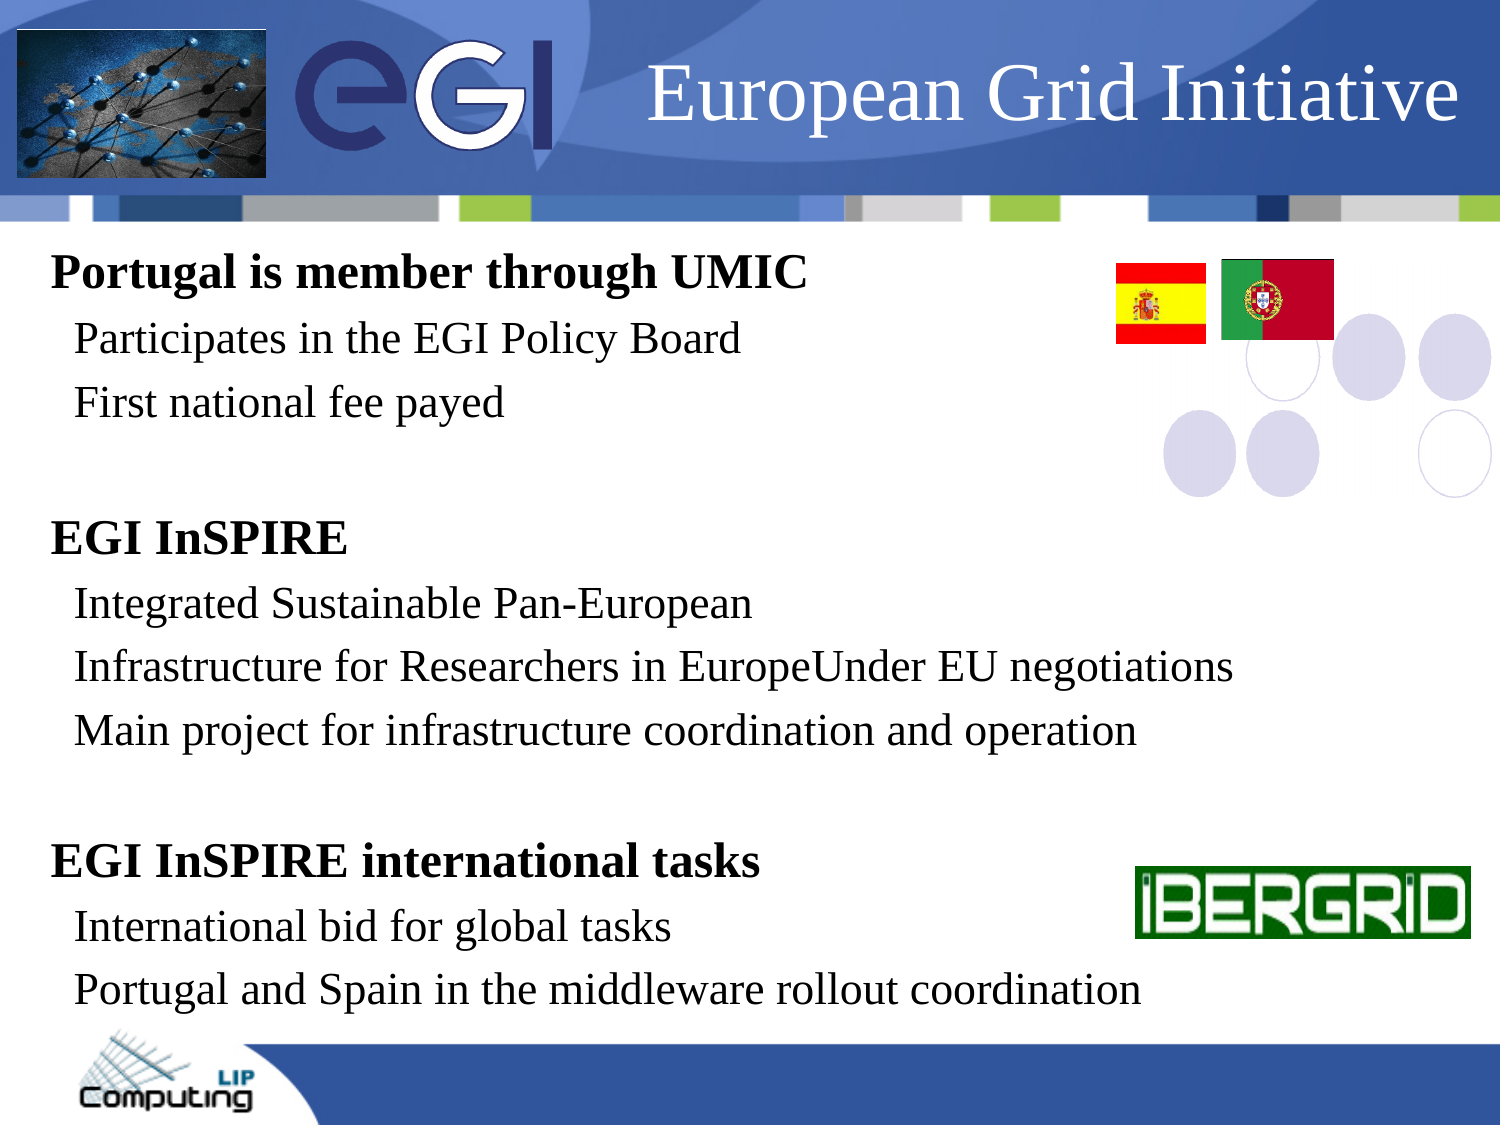

European Grid Initiative
 Portugal is member through UMIC
Participates in the EGI Policy Board
First national fee payed
 EGI InSPIRE
Integrated Sustainable Pan-European
Infrastructure for Researchers in EuropeUnder EU negotiations
Main project for infrastructure coordination and operation
 EGI InSPIRE international tasks
International bid for global tasks
Portugal and Spain in the middleware rollout coordination